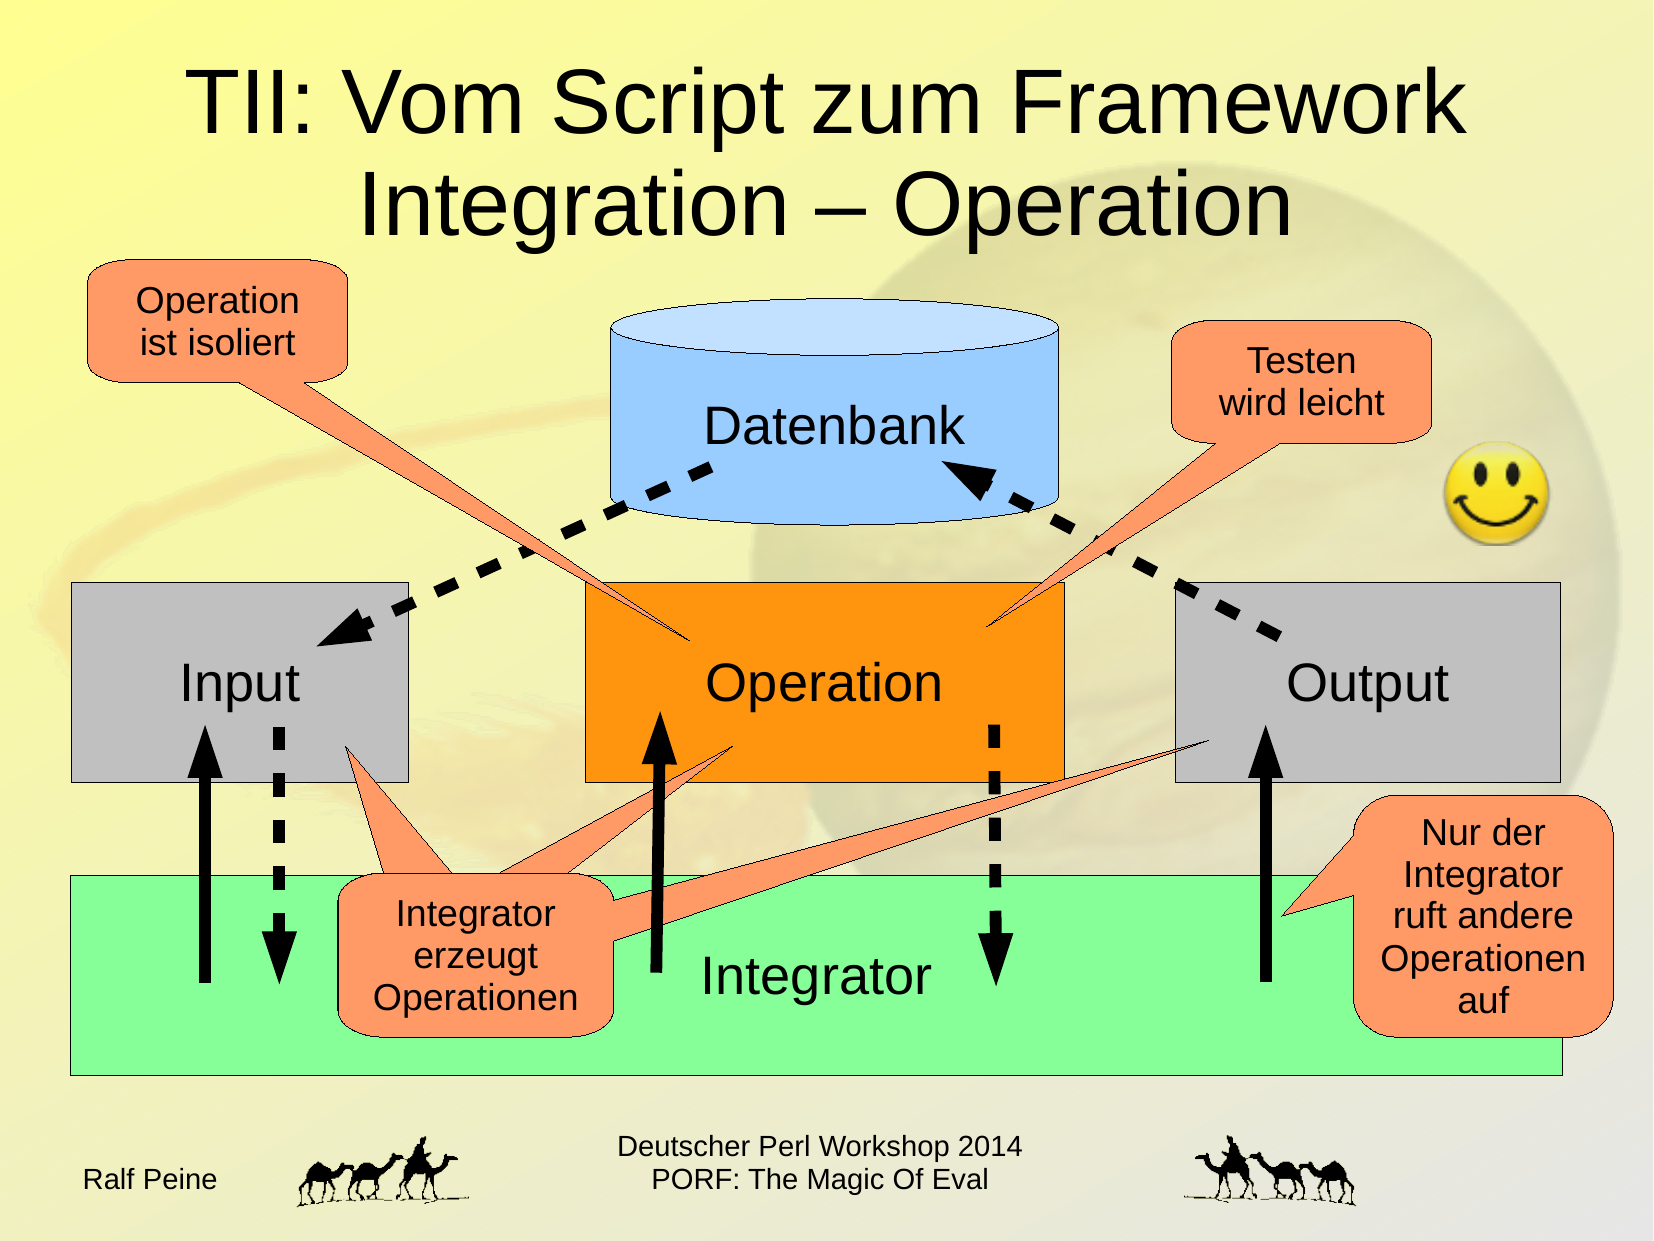

# TII: Vom Script zum Framework Integration – Operation
Operation
ist isoliert
Datenbank
Testen
wird leicht
Input
Operation
Output
Nur der
Integrator
ruft andere
Operationen
auf
Integrator
Erzeugt
Operationen
Integrator
Erzeugt
Operationen
Integrator
erzeugt
Operationen
Integrator